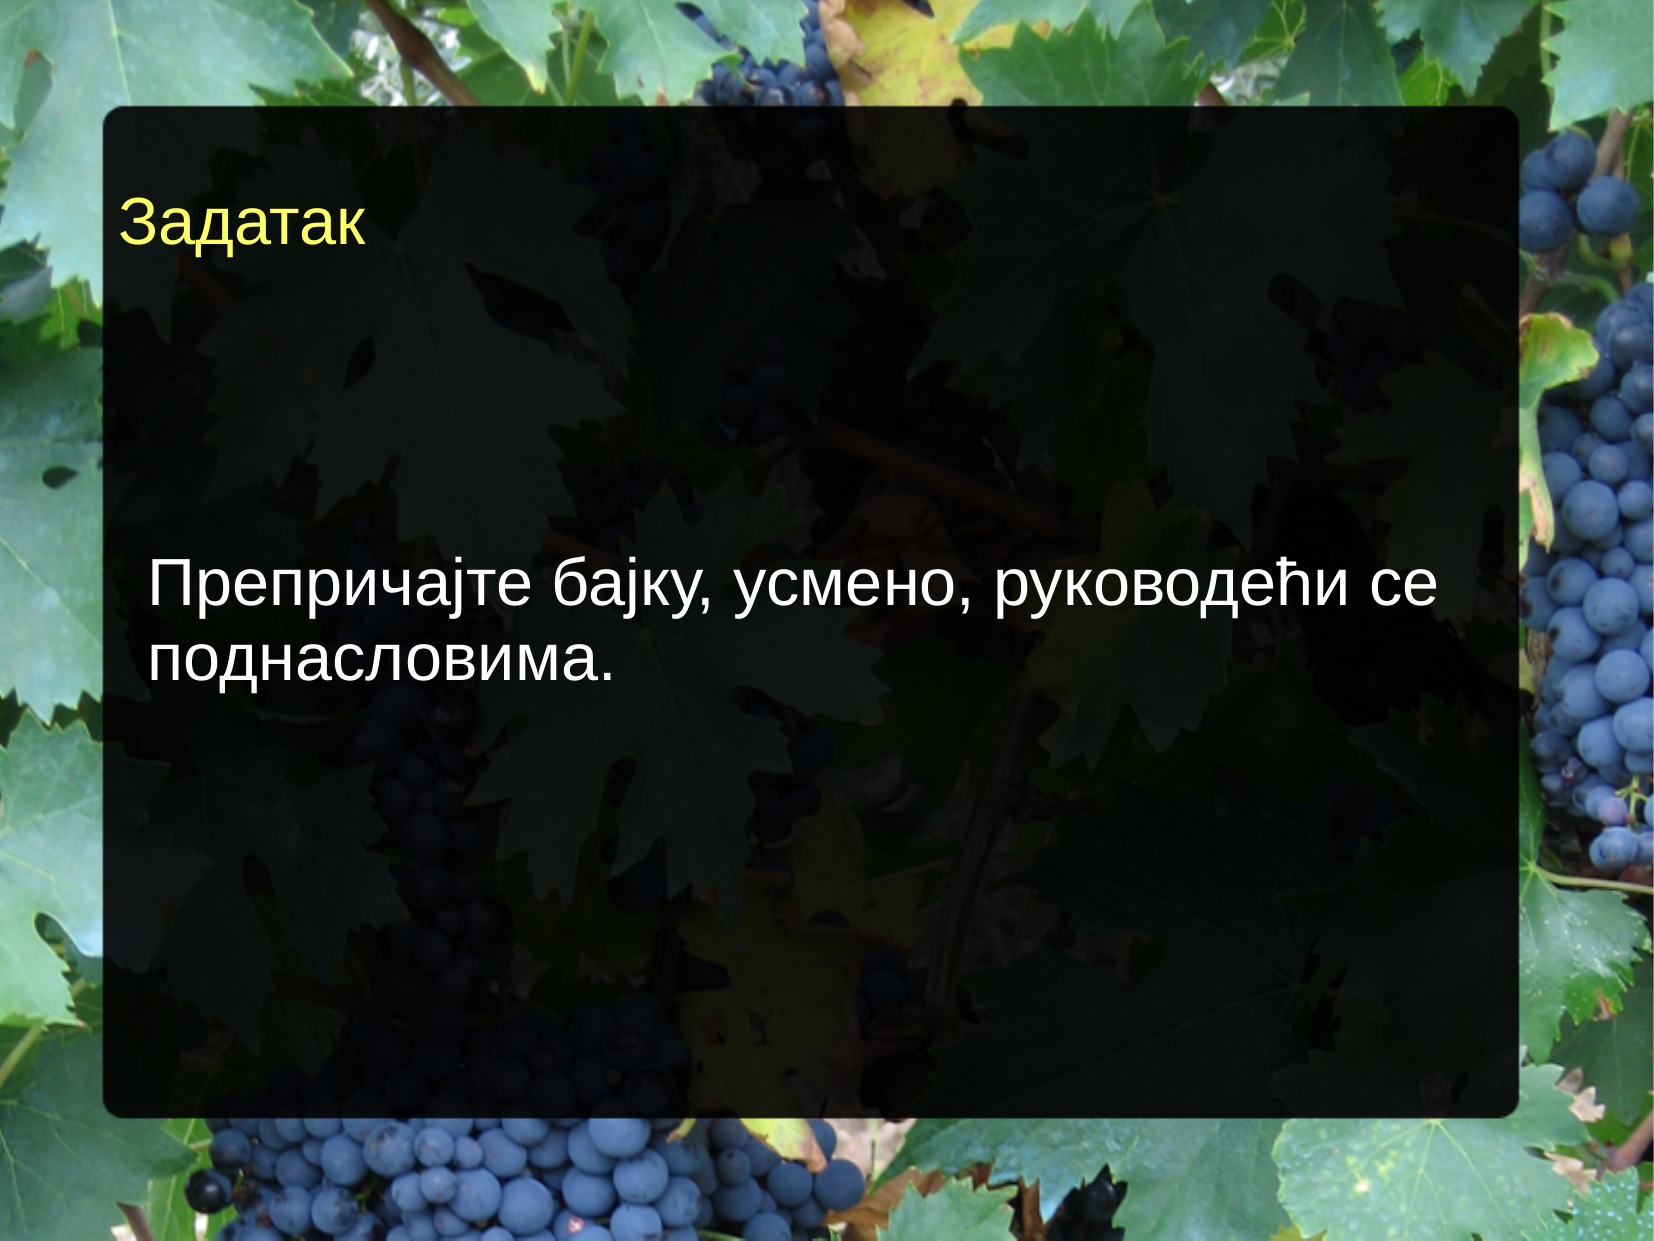

# Задатак
Препричајте бајку, усмено, руководећи се поднасловима.